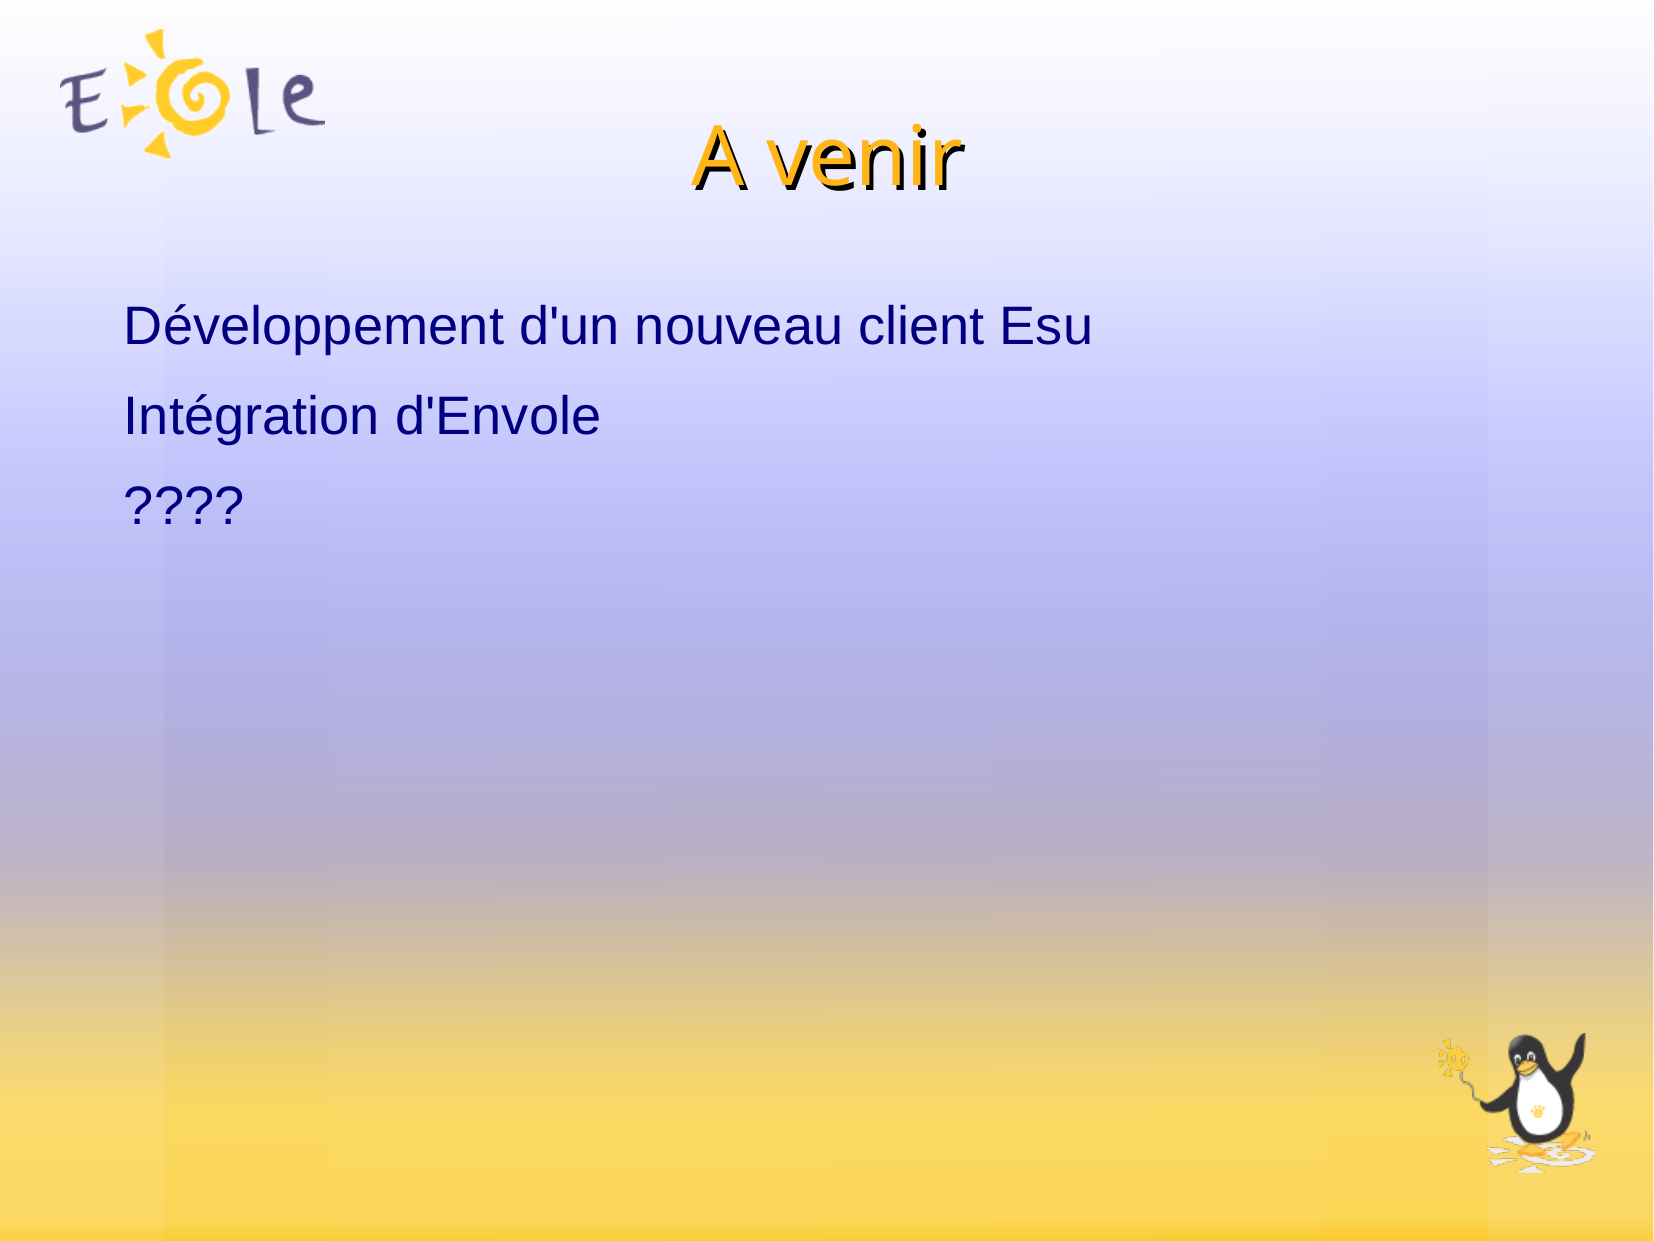

# A venir
Développement d'un nouveau client Esu
Intégration d'Envole
????